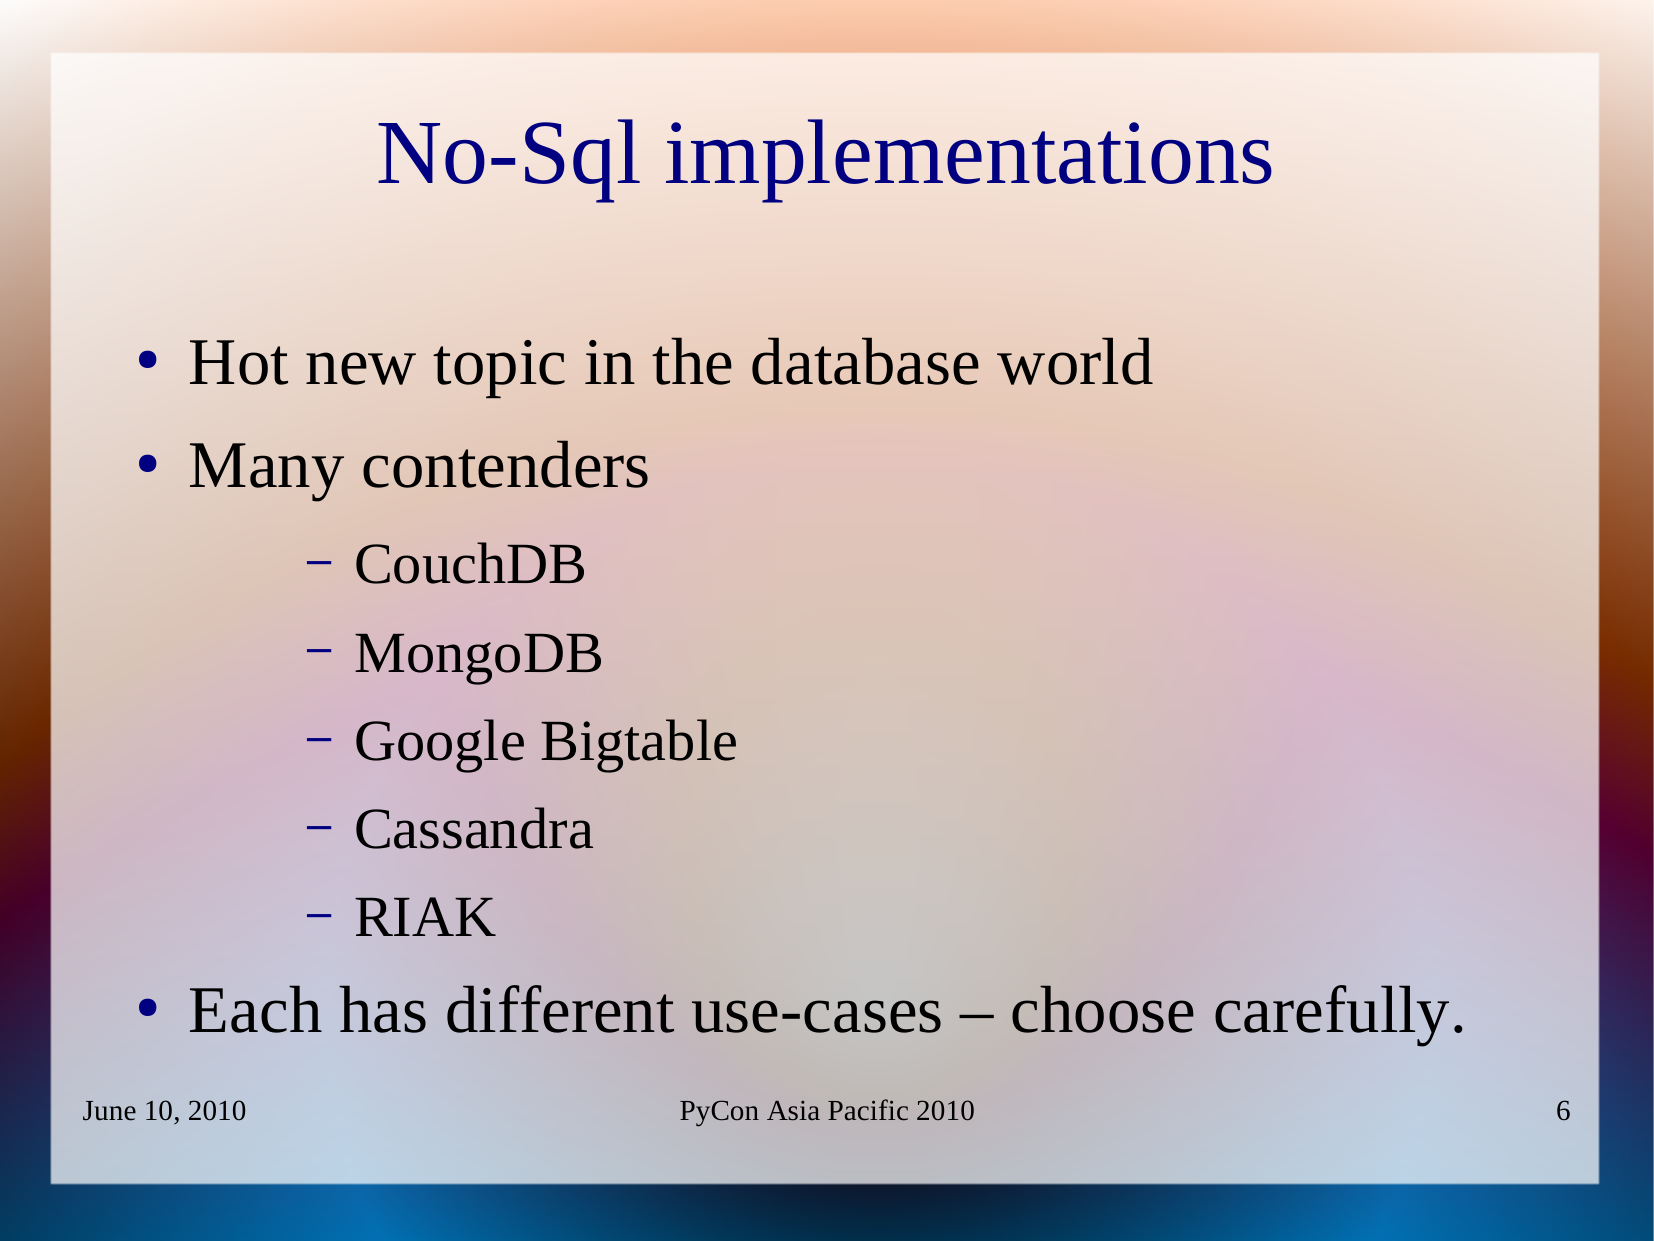

# No-Sql implementations
Hot new topic in the database world
Many contenders
CouchDB
MongoDB
Google Bigtable
Cassandra
RIAK
Each has different use-cases – choose carefully.
June 10, 2010
PyCon Asia Pacific 2010
6